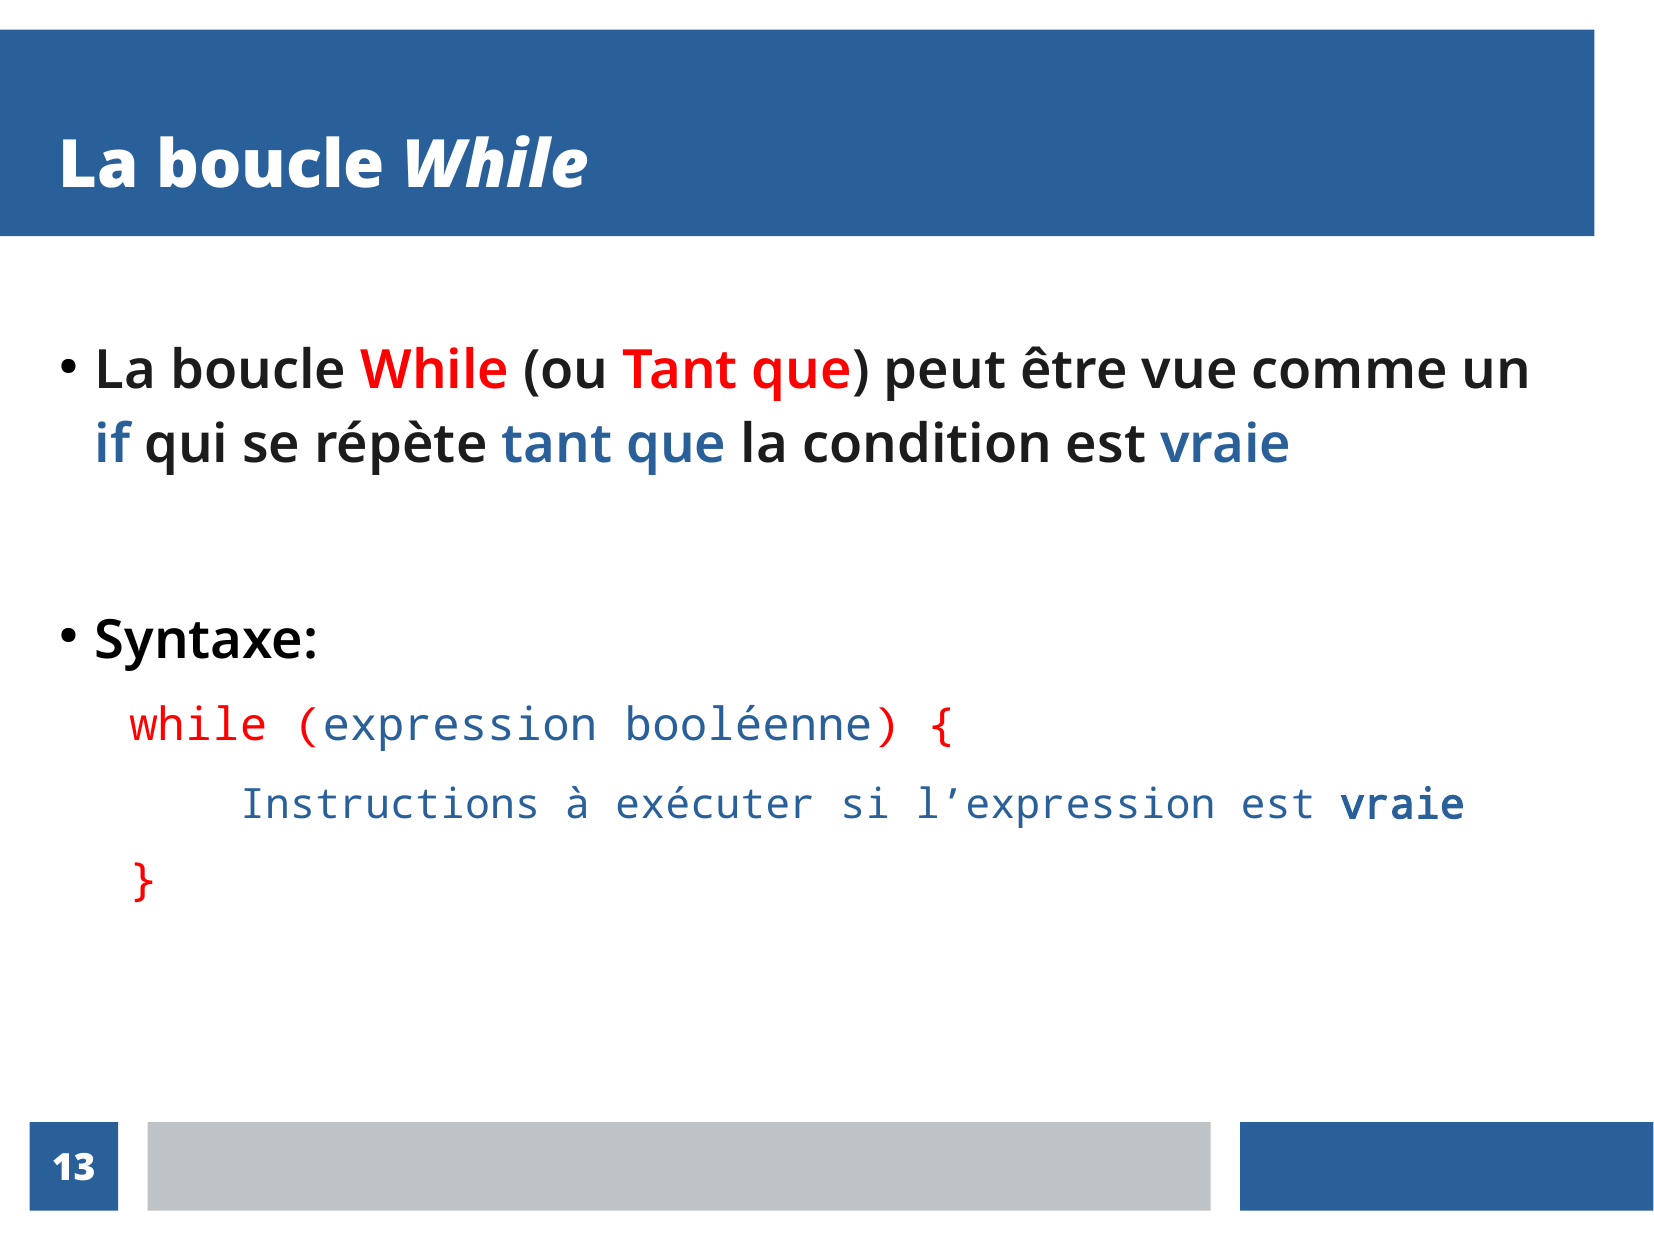

# La boucle While
La boucle While (ou Tant que) peut être vue comme un if qui se répète tant que la condition est vraie
Syntaxe:
while (expression booléenne) {
 Instructions à exécuter si l’expression est vraie
}
13